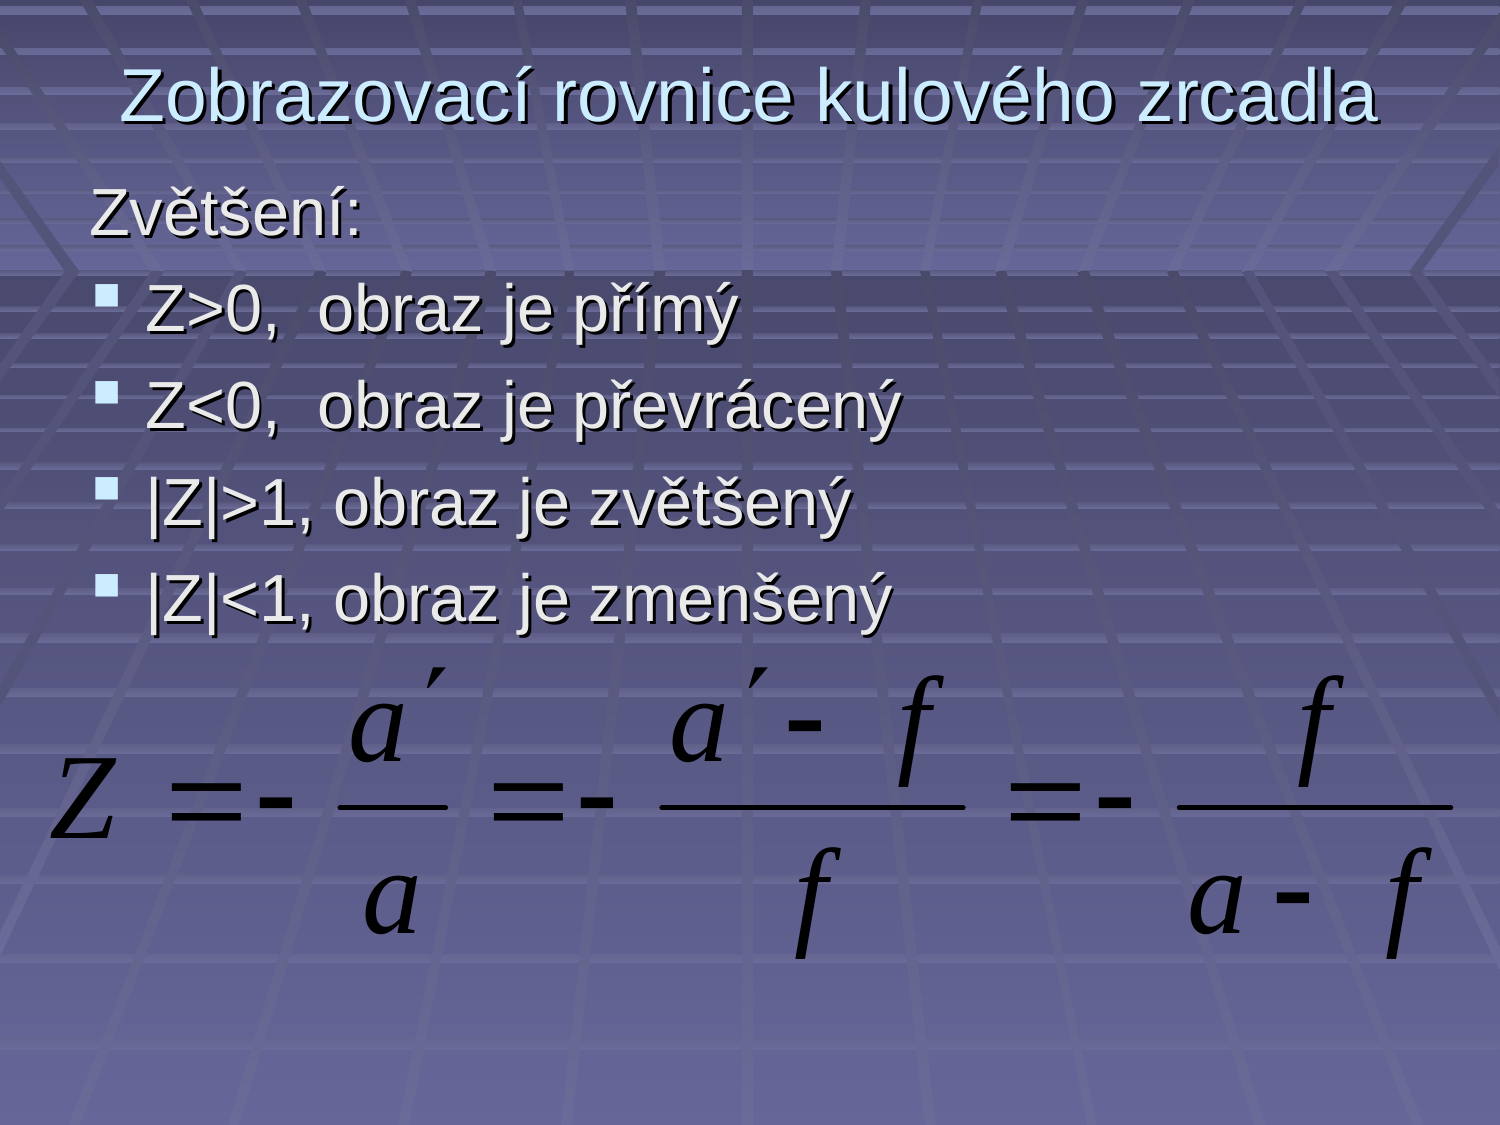

# Zobrazovací rovnice kulového zrcadla
Zvětšení:
Z>0, obraz je přímý
Z<0, obraz je převrácený
|Z|>1, obraz je zvětšený
|Z|<1, obraz je zmenšený